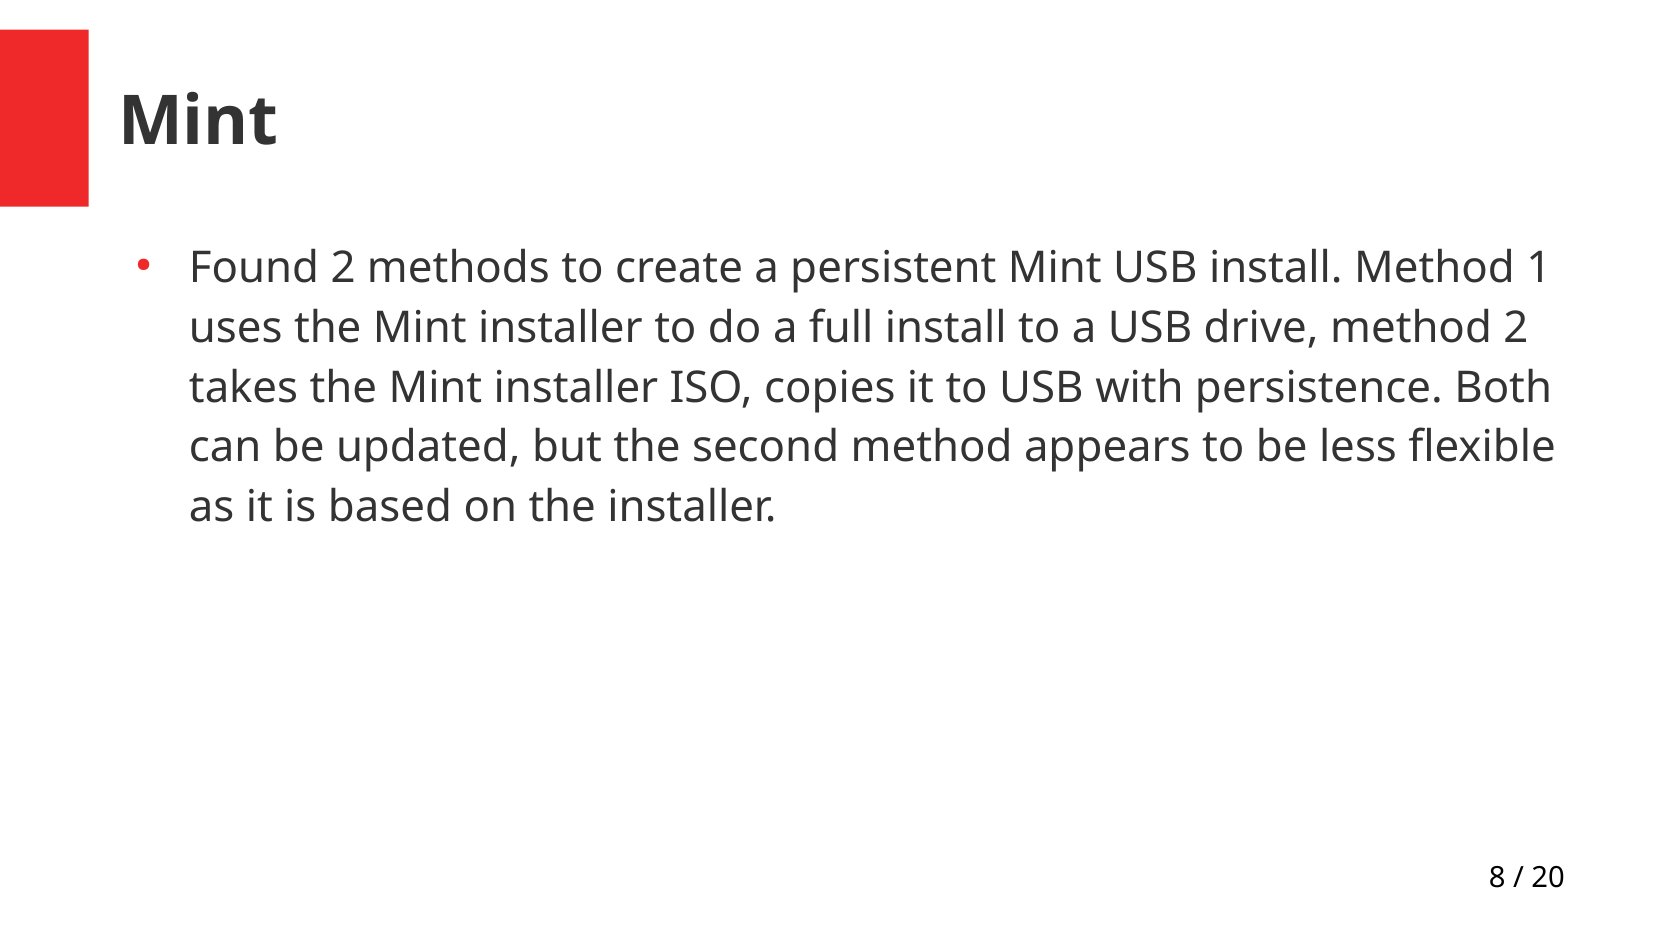

# Mint
Found 2 methods to create a persistent Mint USB install. Method 1 uses the Mint installer to do a full install to a USB drive, method 2 takes the Mint installer ISO, copies it to USB with persistence. Both can be updated, but the second method appears to be less flexible as it is based on the installer.
8